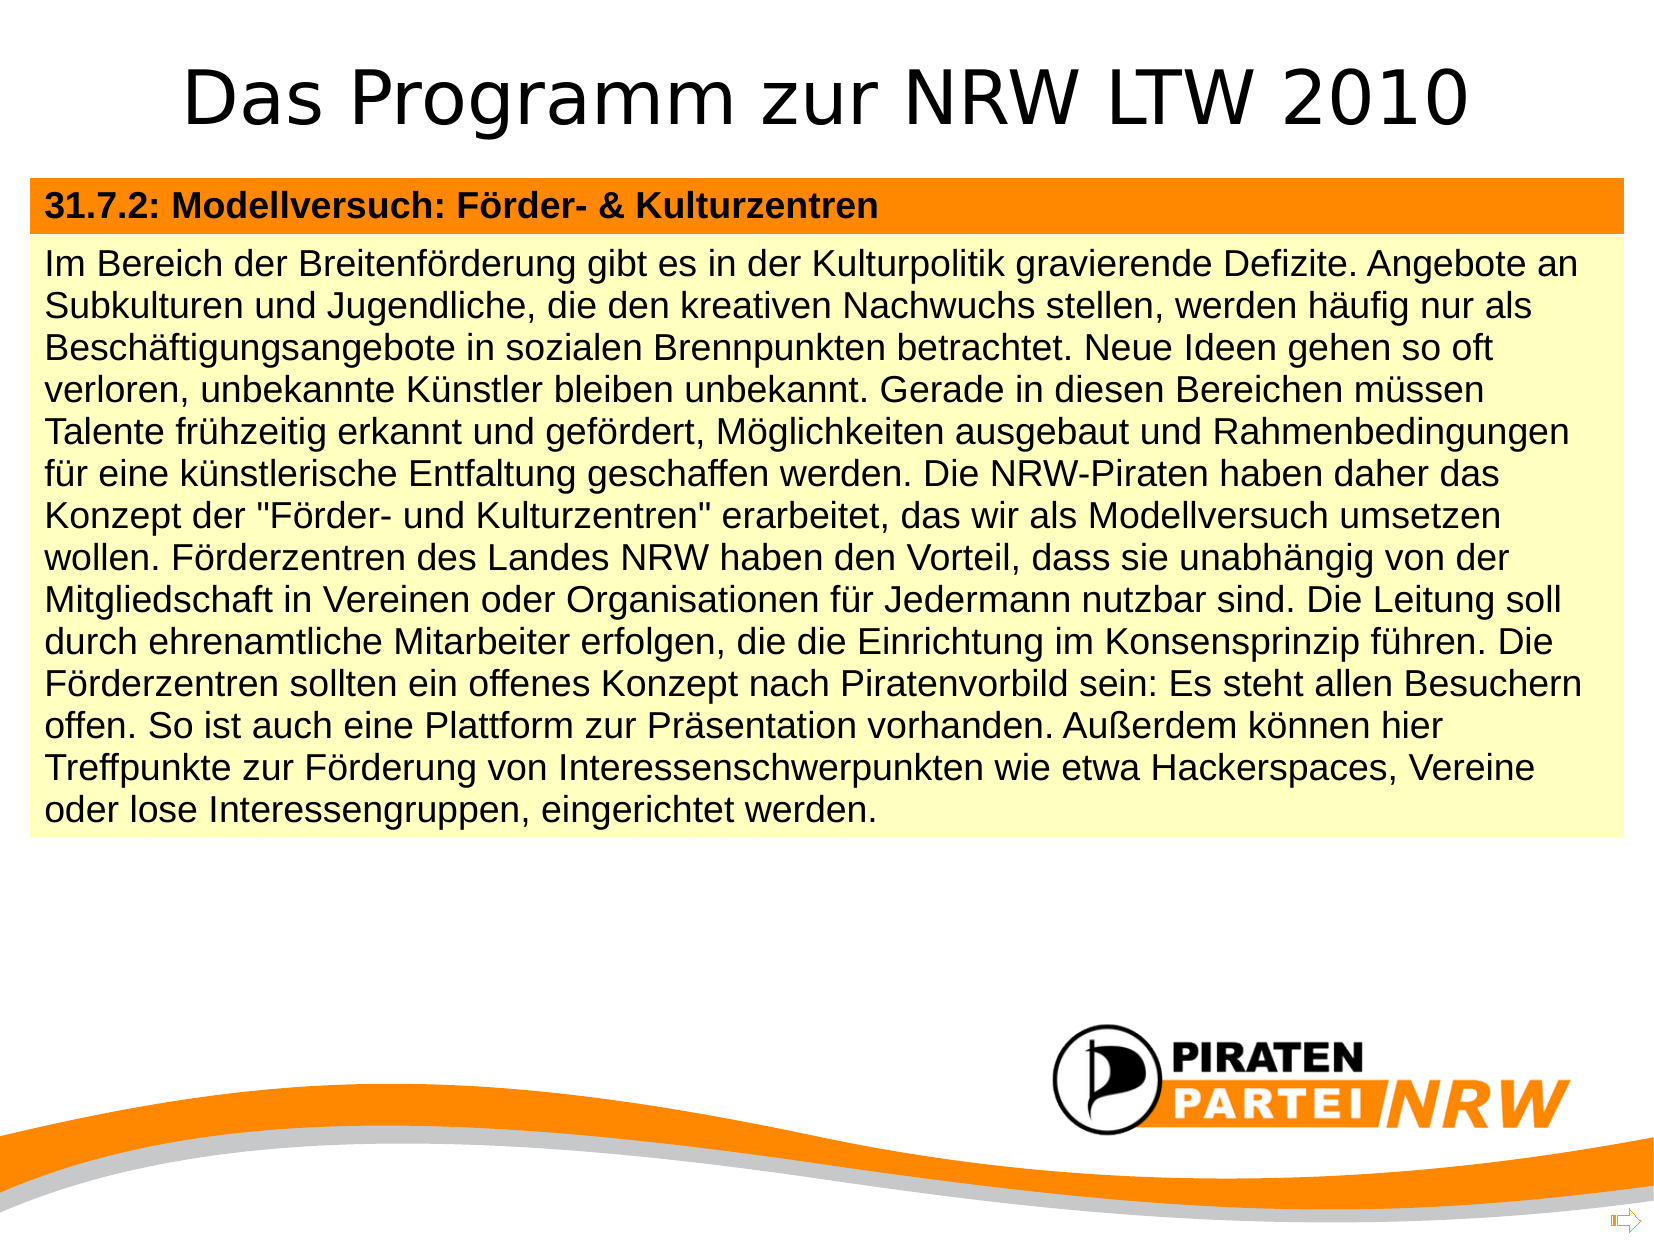

# Das Programm zur NRW LTW 2010
| 31.7.2: Modellversuch: Förder- & Kulturzentren |
| --- |
| Im Bereich der Breitenförderung gibt es in der Kulturpolitik gravierende Defizite. Angebote an Subkulturen und Jugendliche, die den kreativen Nachwuchs stellen, werden häufig nur als Beschäftigungsangebote in sozialen Brennpunkten betrachtet. Neue Ideen gehen so oft verloren, unbekannte Künstler bleiben unbekannt. Gerade in diesen Bereichen müssen Talente frühzeitig erkannt und gefördert, Möglichkeiten ausgebaut und Rahmenbedingungen für eine künstlerische Entfaltung geschaffen werden. Die NRW-Piraten haben daher das Konzept der "Förder- und Kulturzentren" erarbeitet, das wir als Modellversuch umsetzen wollen. Förderzentren des Landes NRW haben den Vorteil, dass sie unabhängig von der Mitgliedschaft in Vereinen oder Organisationen für Jedermann nutzbar sind. Die Leitung soll durch ehrenamtliche Mitarbeiter erfolgen, die die Einrichtung im Konsensprinzip führen. Die Förderzentren sollten ein offenes Konzept nach Piratenvorbild sein: Es steht allen Besuchern offen. So ist auch eine Plattform zur Präsentation vorhanden. Außerdem können hier Treffpunkte zur Förderung von Interessenschwerpunkten wie etwa Hackerspaces, Vereine oder lose Interessengruppen, eingerichtet werden. |